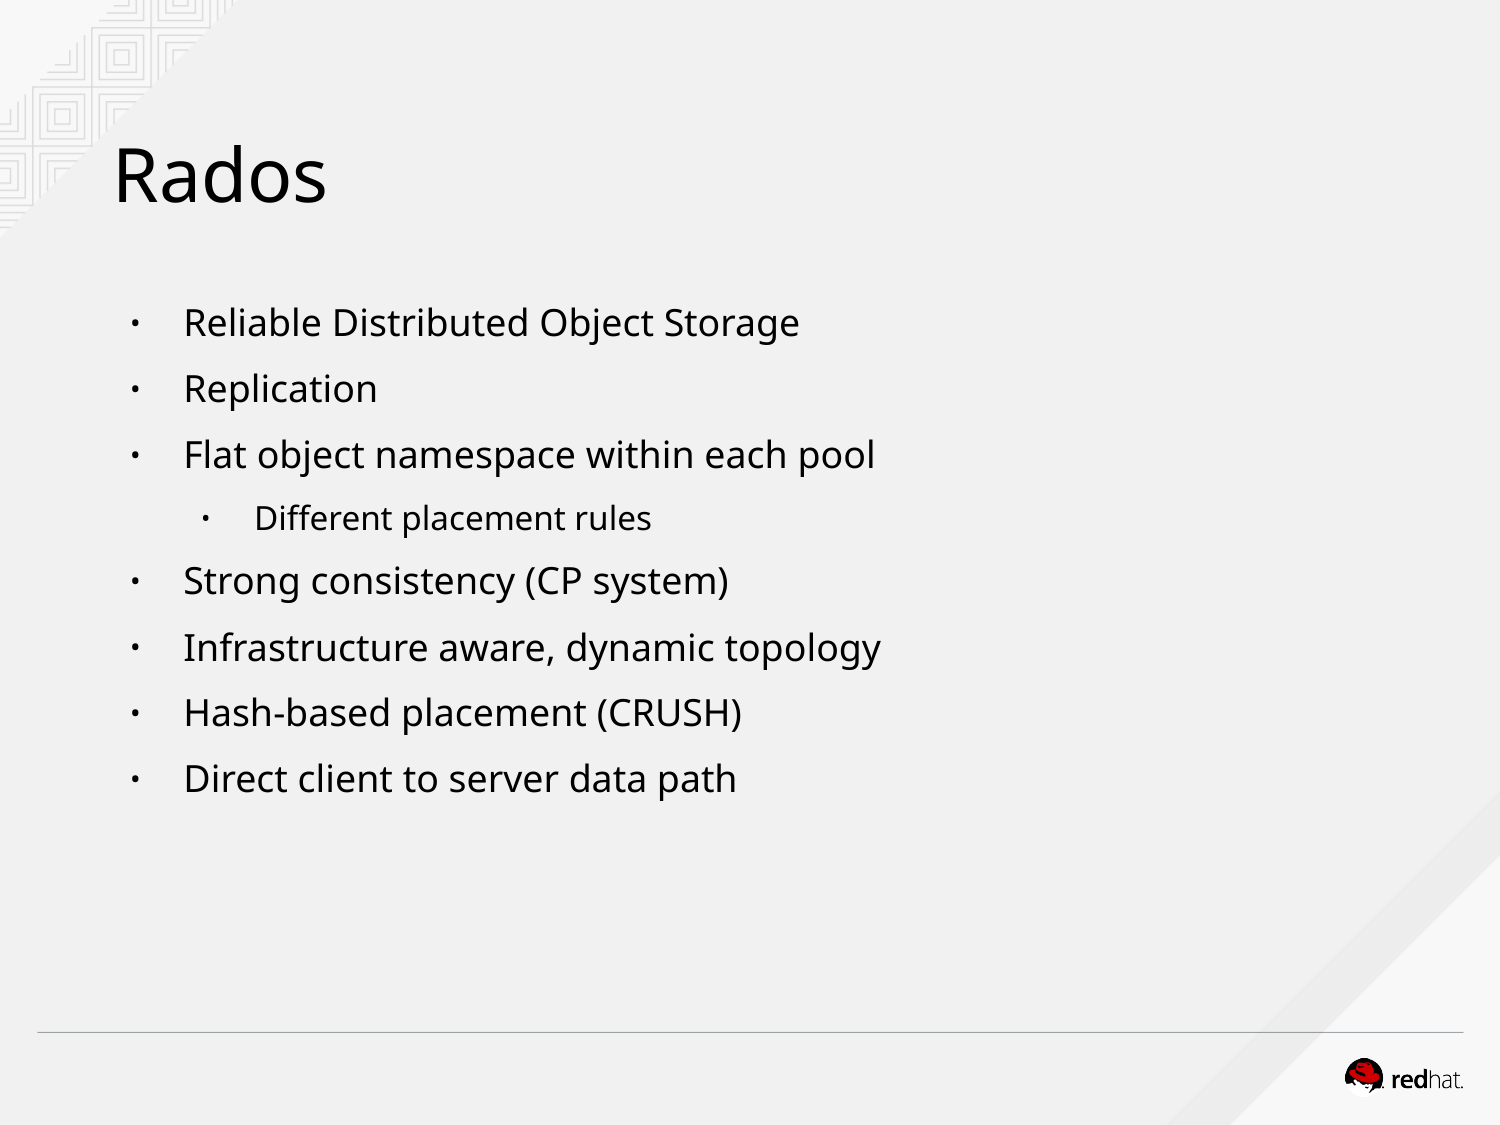

# Rados
Reliable Distributed Object Storage
Replication
Flat object namespace within each pool
Different placement rules
Strong consistency (CP system)
Infrastructure aware, dynamic topology
Hash-based placement (CRUSH)
Direct client to server data path